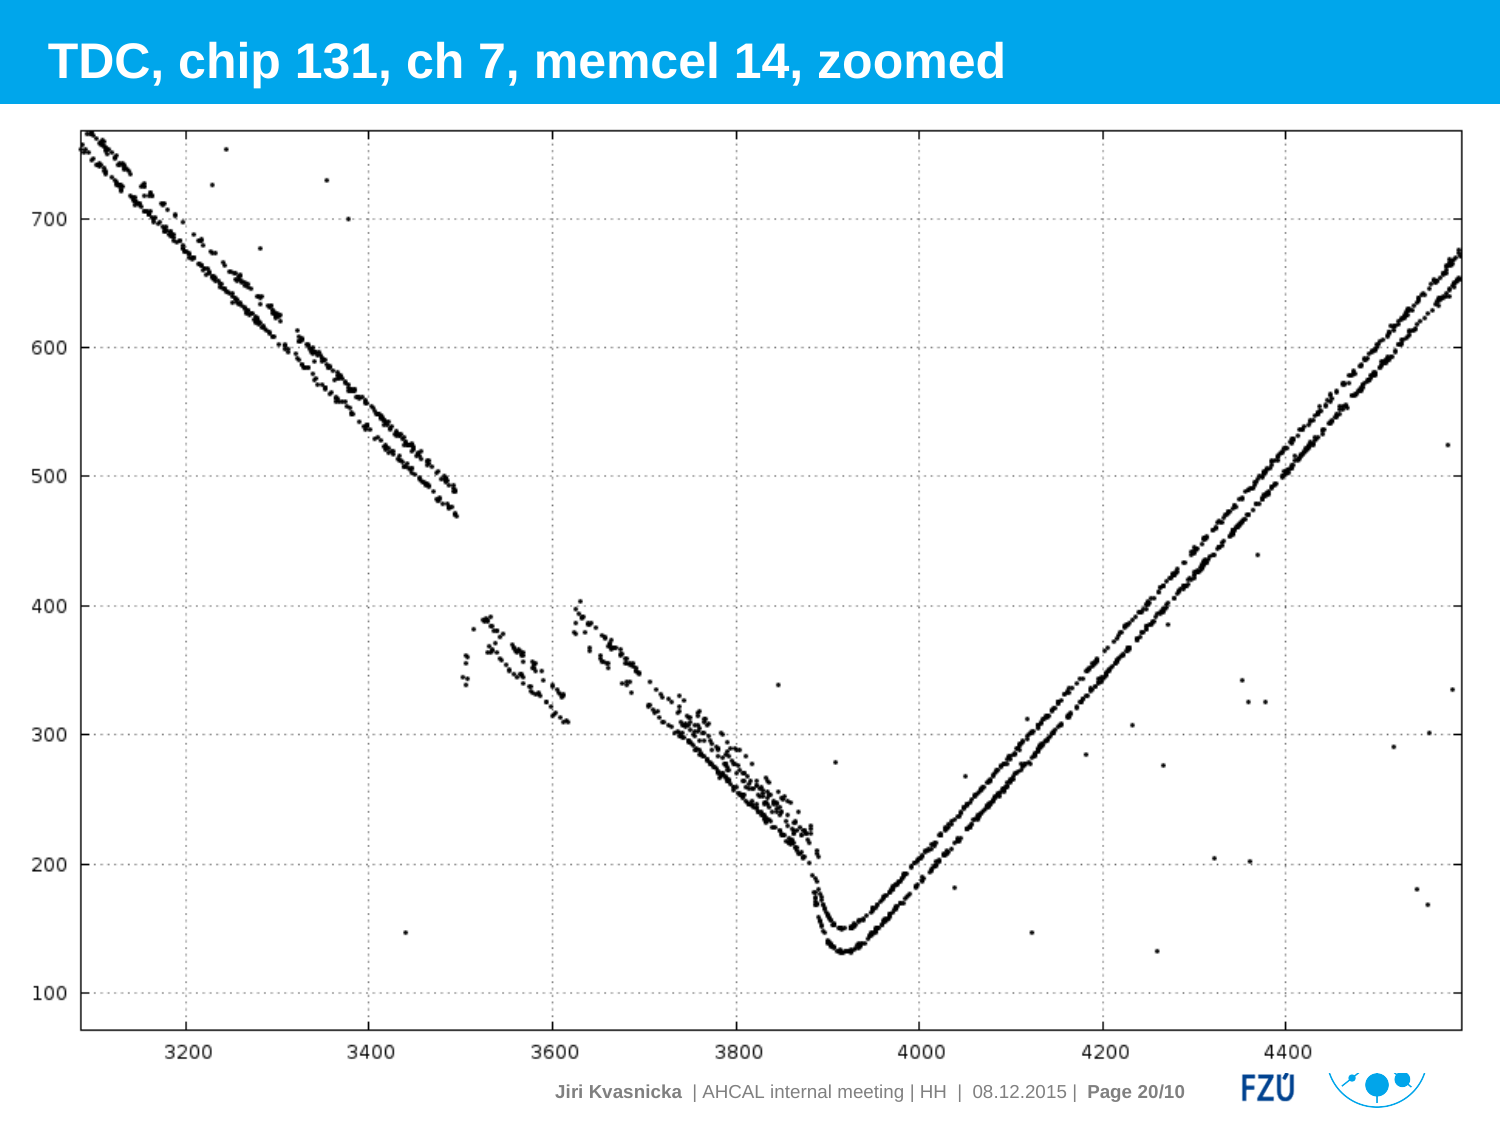

# TDC, chip 131, ch 7, memcel 14, zoomed